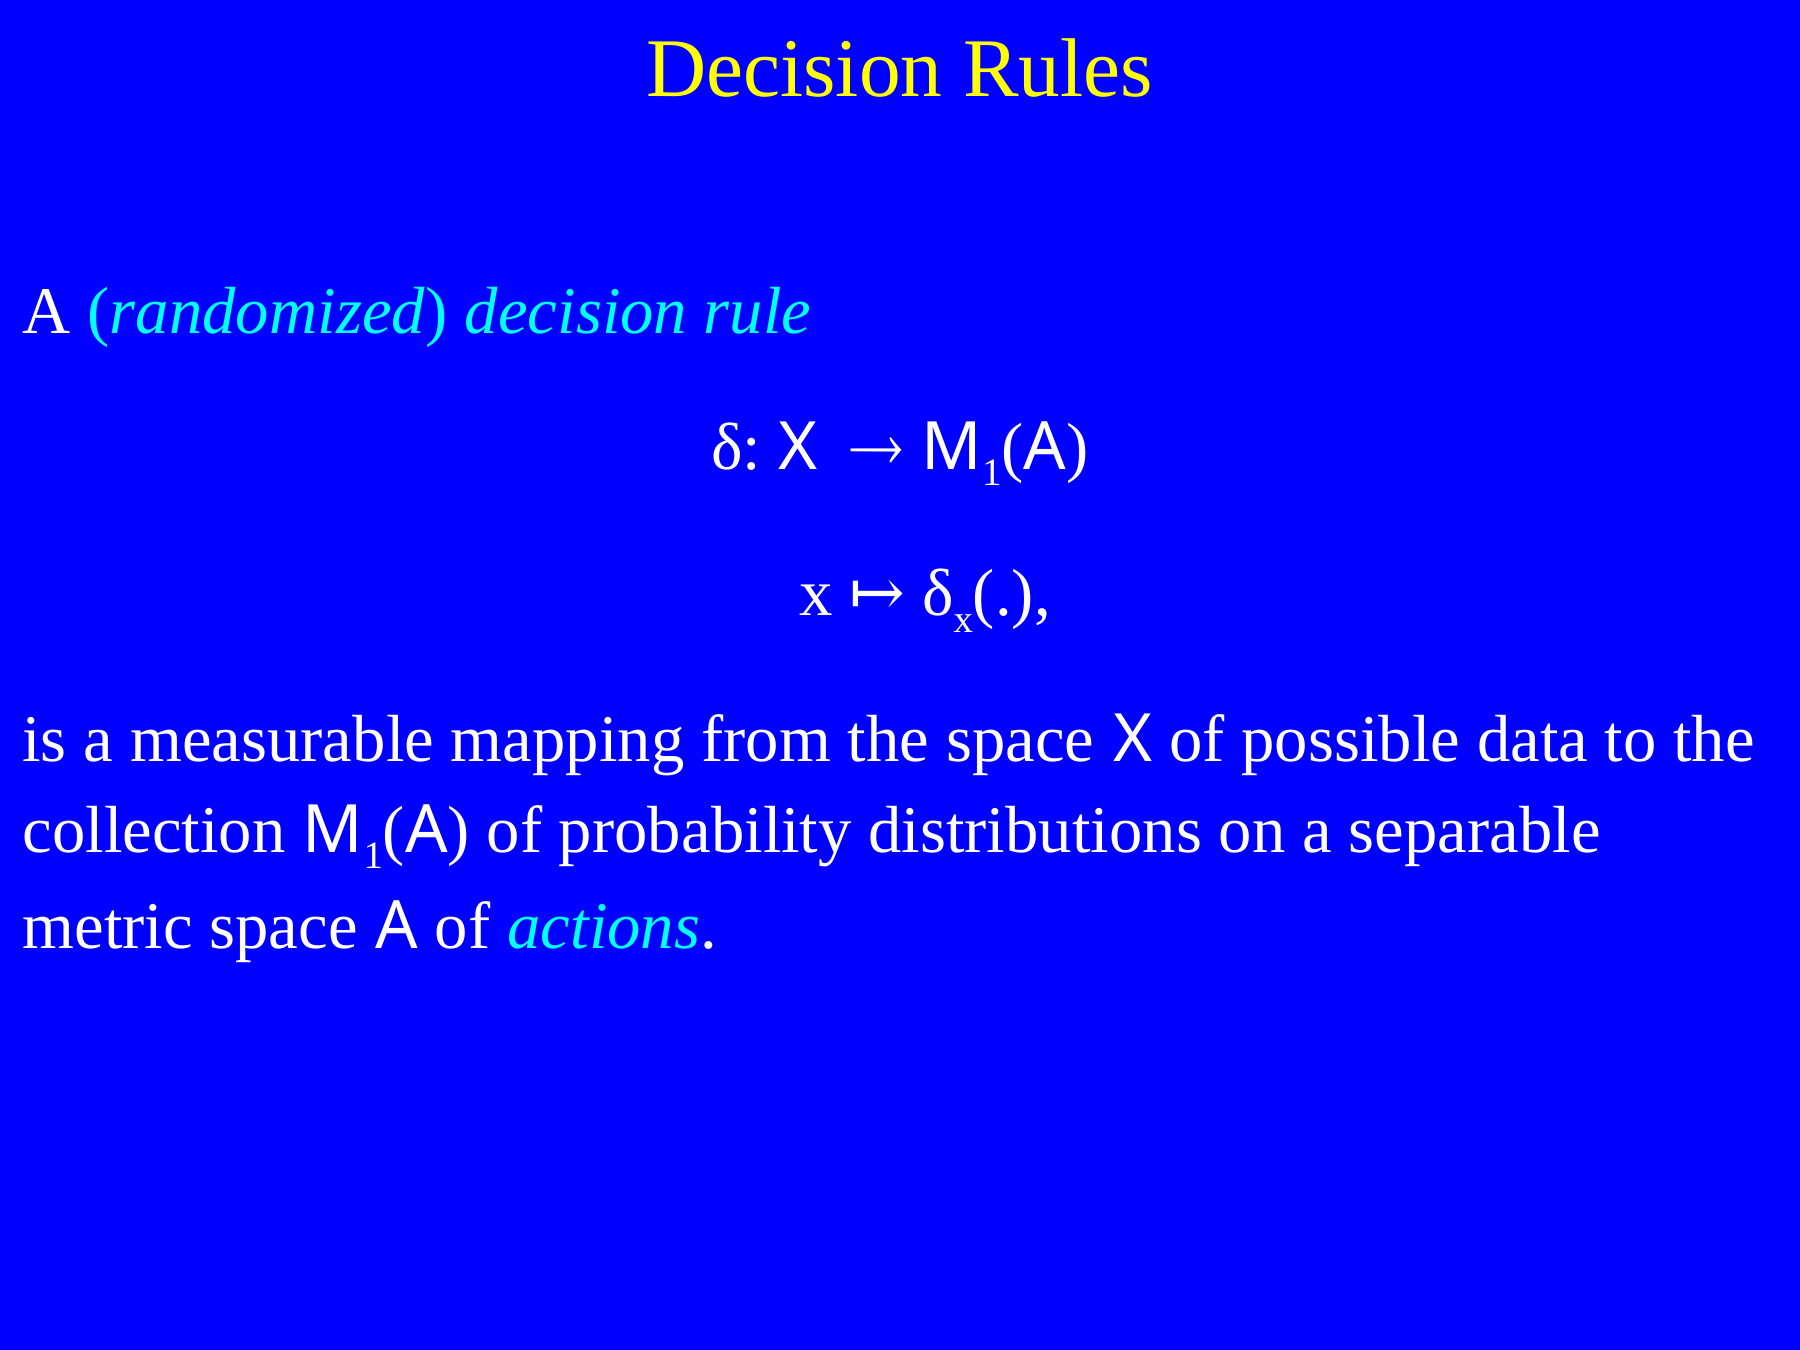

# Decision Rules
A (randomized) decision rule
δ: X  M1(A)
 x ↦ δx(.),
is a measurable mapping from the space X of possible data to the collection M1(A) of probability distributions on a separable metric space A of actions.